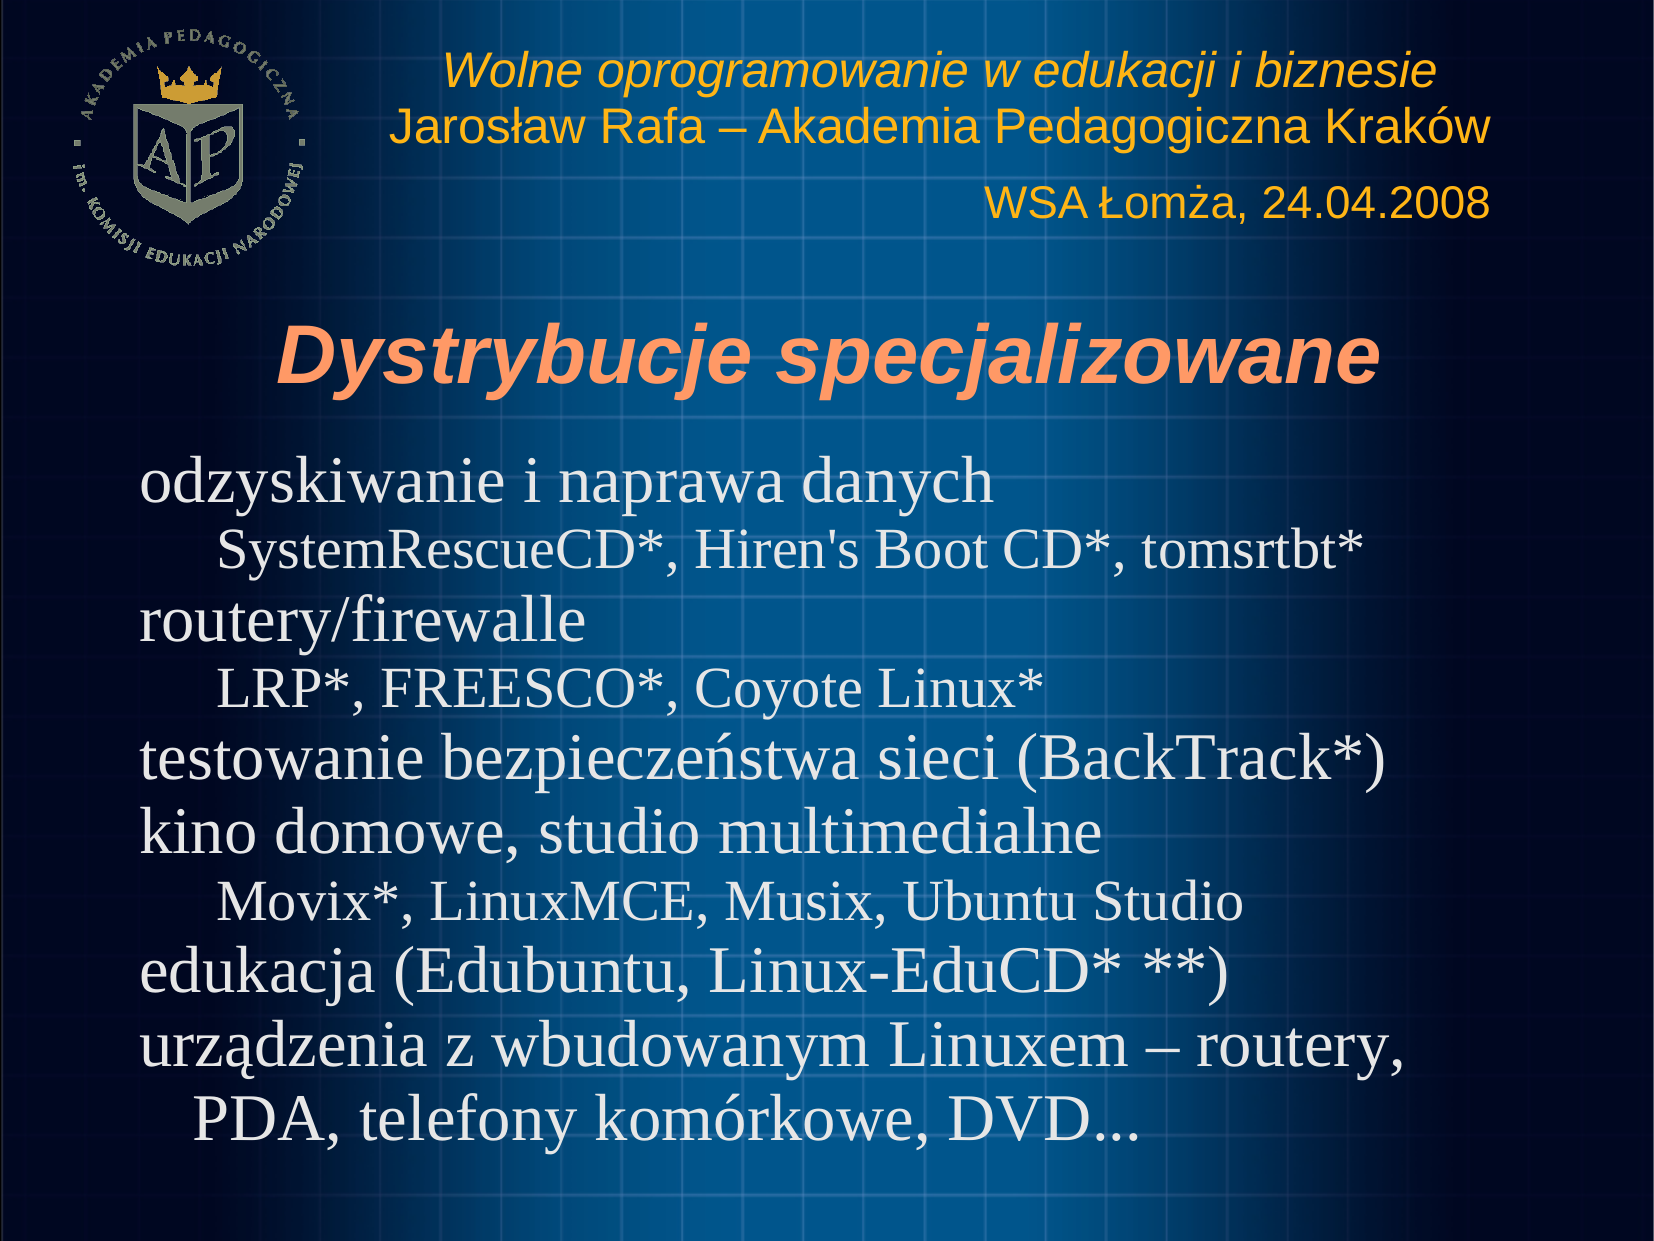

# Dystrybucje specjalizowane
odzyskiwanie i naprawa danych
SystemRescueCD*, Hiren's Boot CD*, tomsrtbt*
routery/firewalle
LRP*, FREESCO*, Coyote Linux*
testowanie bezpieczeństwa sieci (BackTrack*)
kino domowe, studio multimedialne
Movix*, LinuxMCE, Musix, Ubuntu Studio
edukacja (Edubuntu, Linux-EduCD* **)
urządzenia z wbudowanym Linuxem – routery, PDA, telefony komórkowe, DVD...